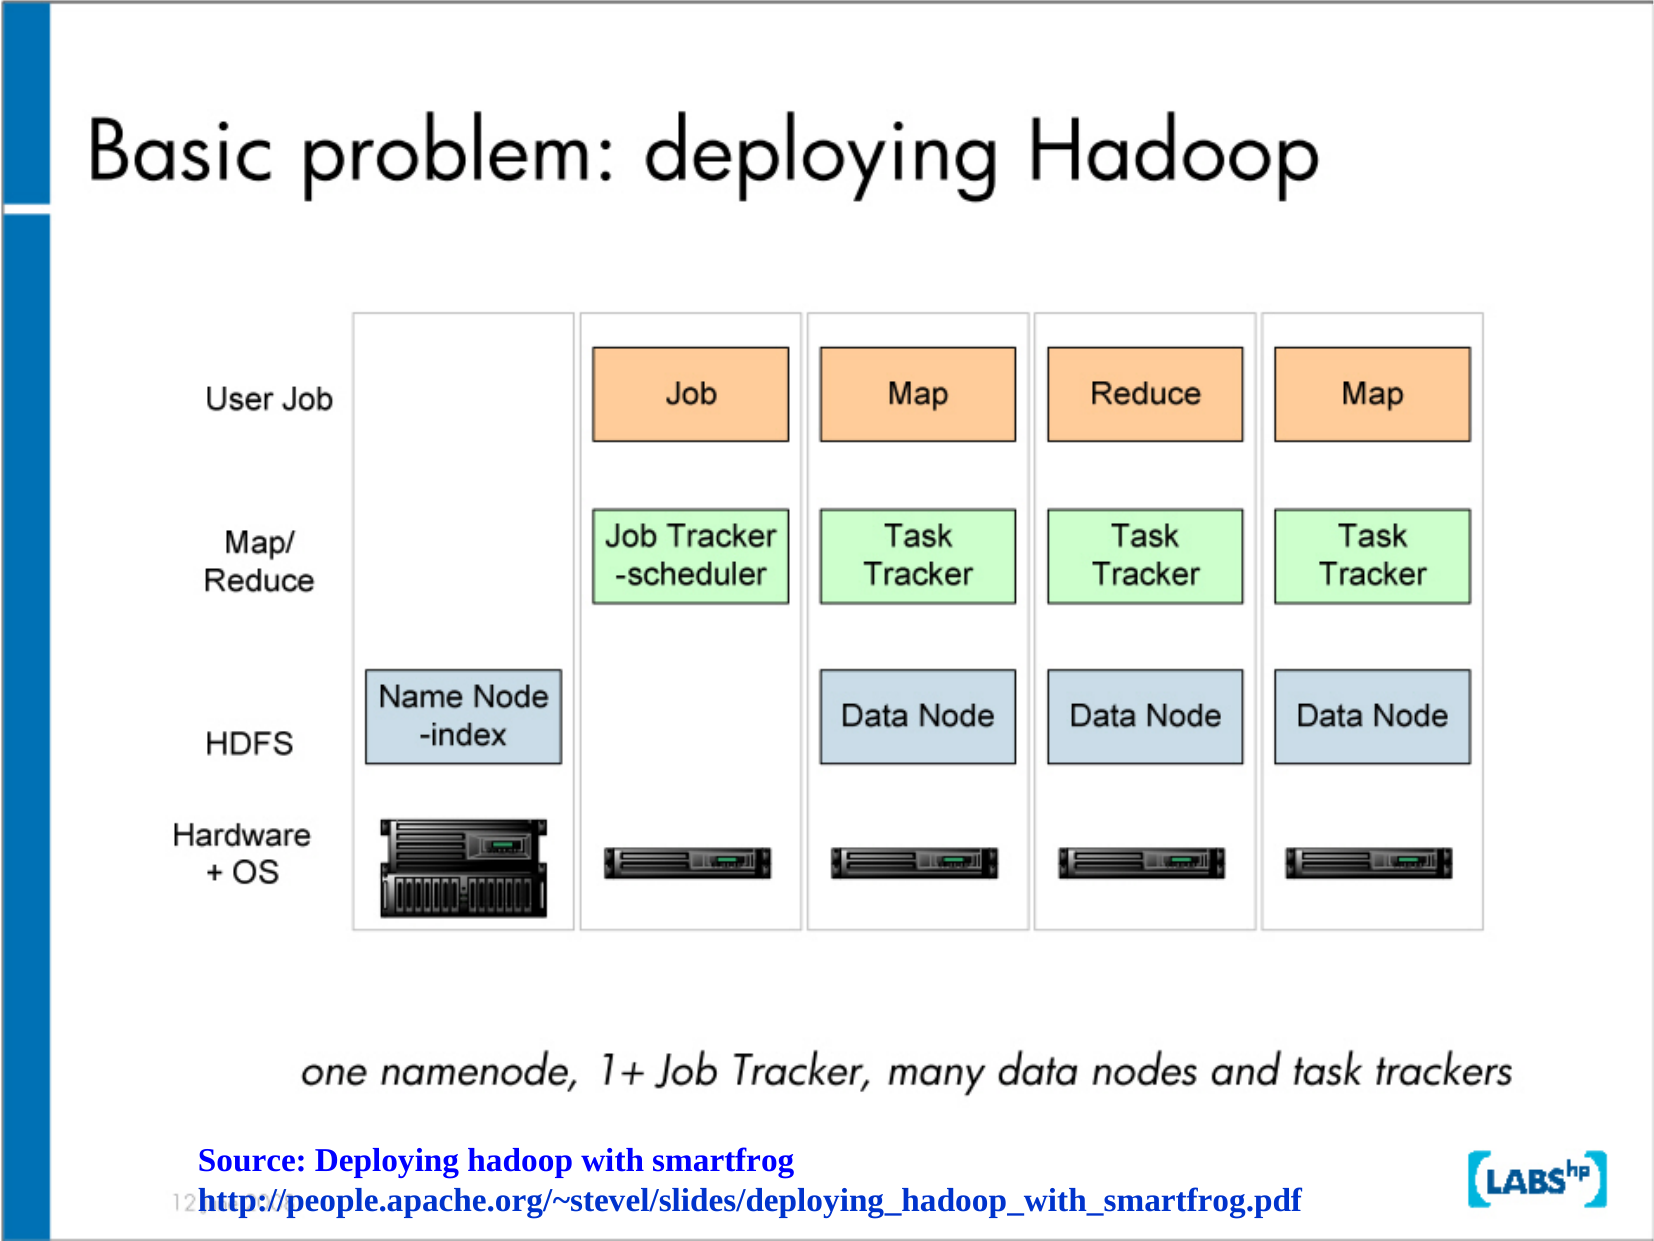

Source: Deploying hadoop with smartfrog
http://people.apache.org/~stevel/slides/deploying_hadoop_with_smartfrog.pdf
27